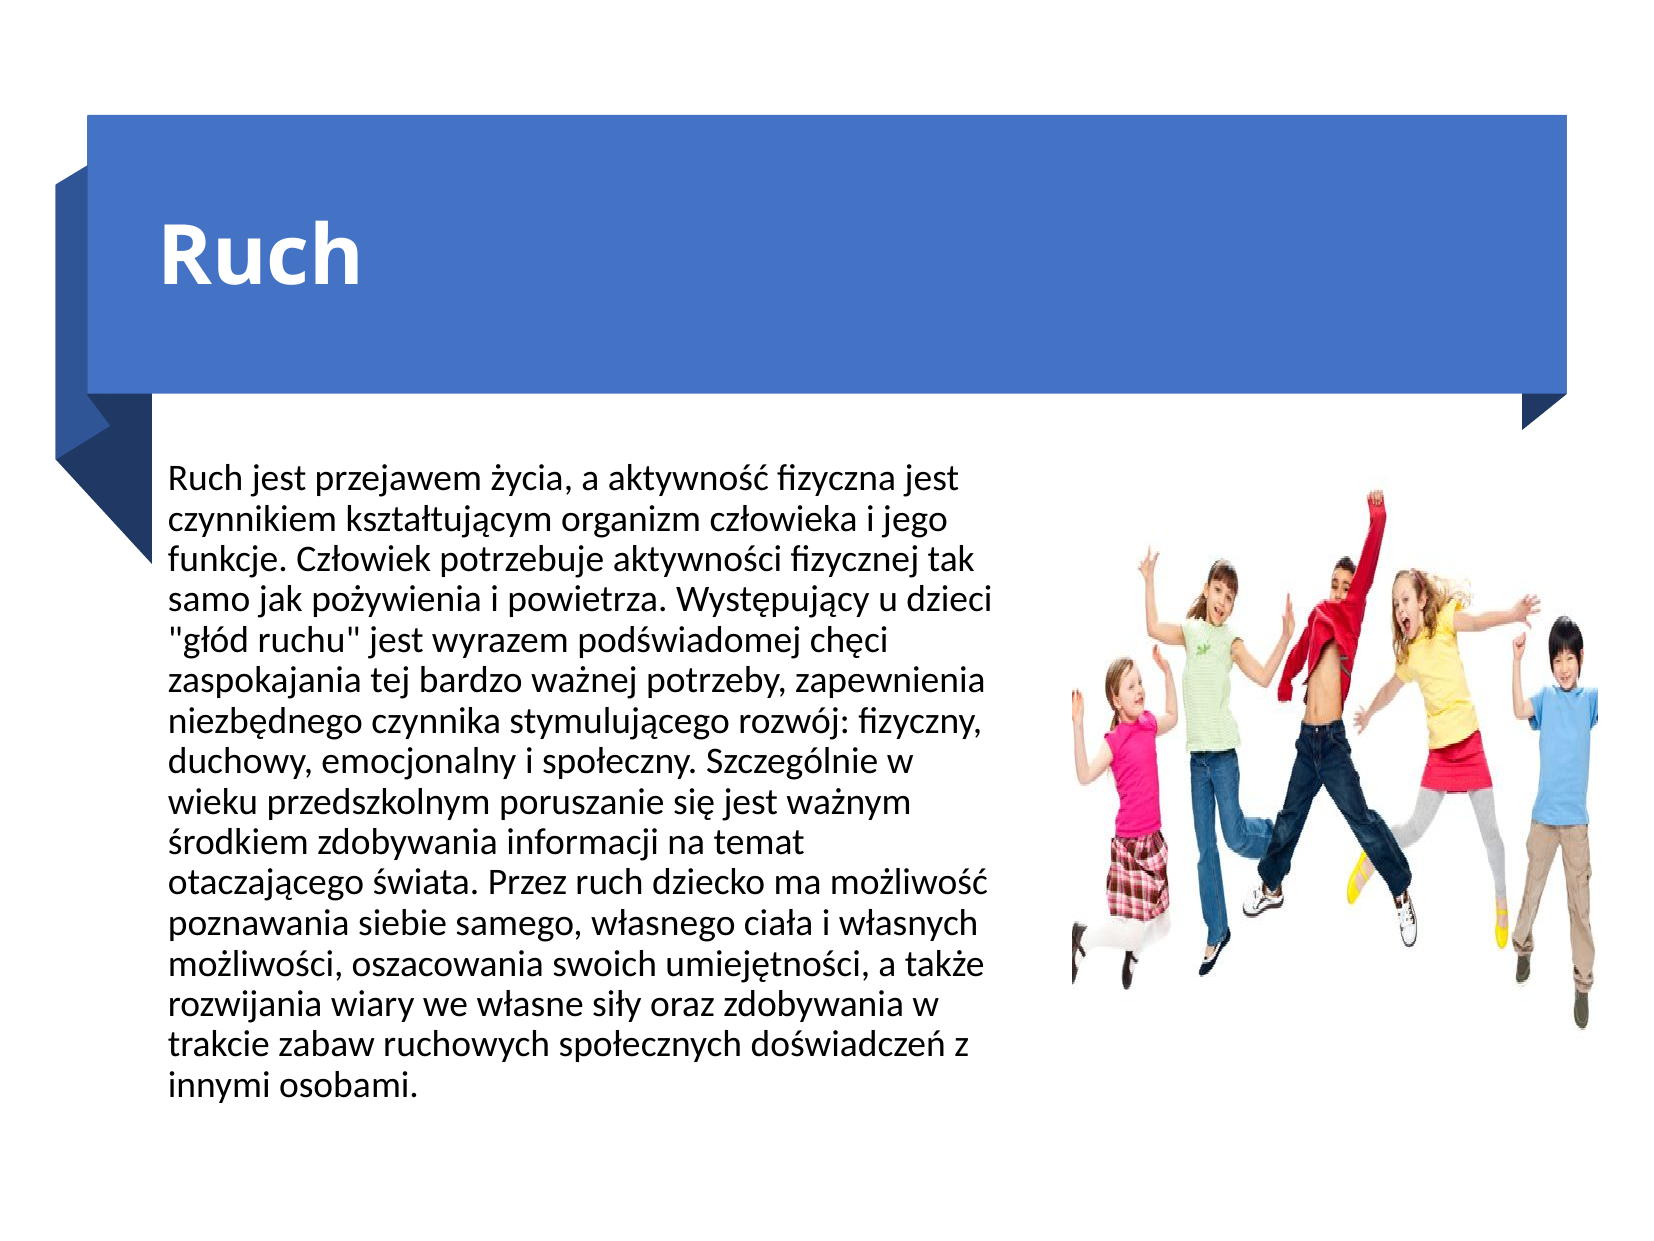

# Ruch
Ruch jest przejawem życia, a aktywność fizyczna jest czynnikiem kształtującym organizm człowieka i jego funkcje. Człowiek potrzebuje aktywności fizycznej tak samo jak pożywienia i powietrza. Występujący u dzieci "głód ruchu" jest wyrazem podświadomej chęci zaspokajania tej bardzo ważnej potrzeby, zapewnienia niezbędnego czynnika stymulującego rozwój: fizyczny, duchowy, emocjonalny i społeczny. Szczególnie w wieku przedszkolnym poruszanie się jest ważnym środkiem zdobywania informacji na temat otaczającego świata. Przez ruch dziecko ma możliwość poznawania siebie samego, własnego ciała i własnych możliwości, oszacowania swoich umiejętności, a także rozwijania wiary we własne siły oraz zdobywania w trakcie zabaw ruchowych społecznych doświadczeń z innymi osobami.